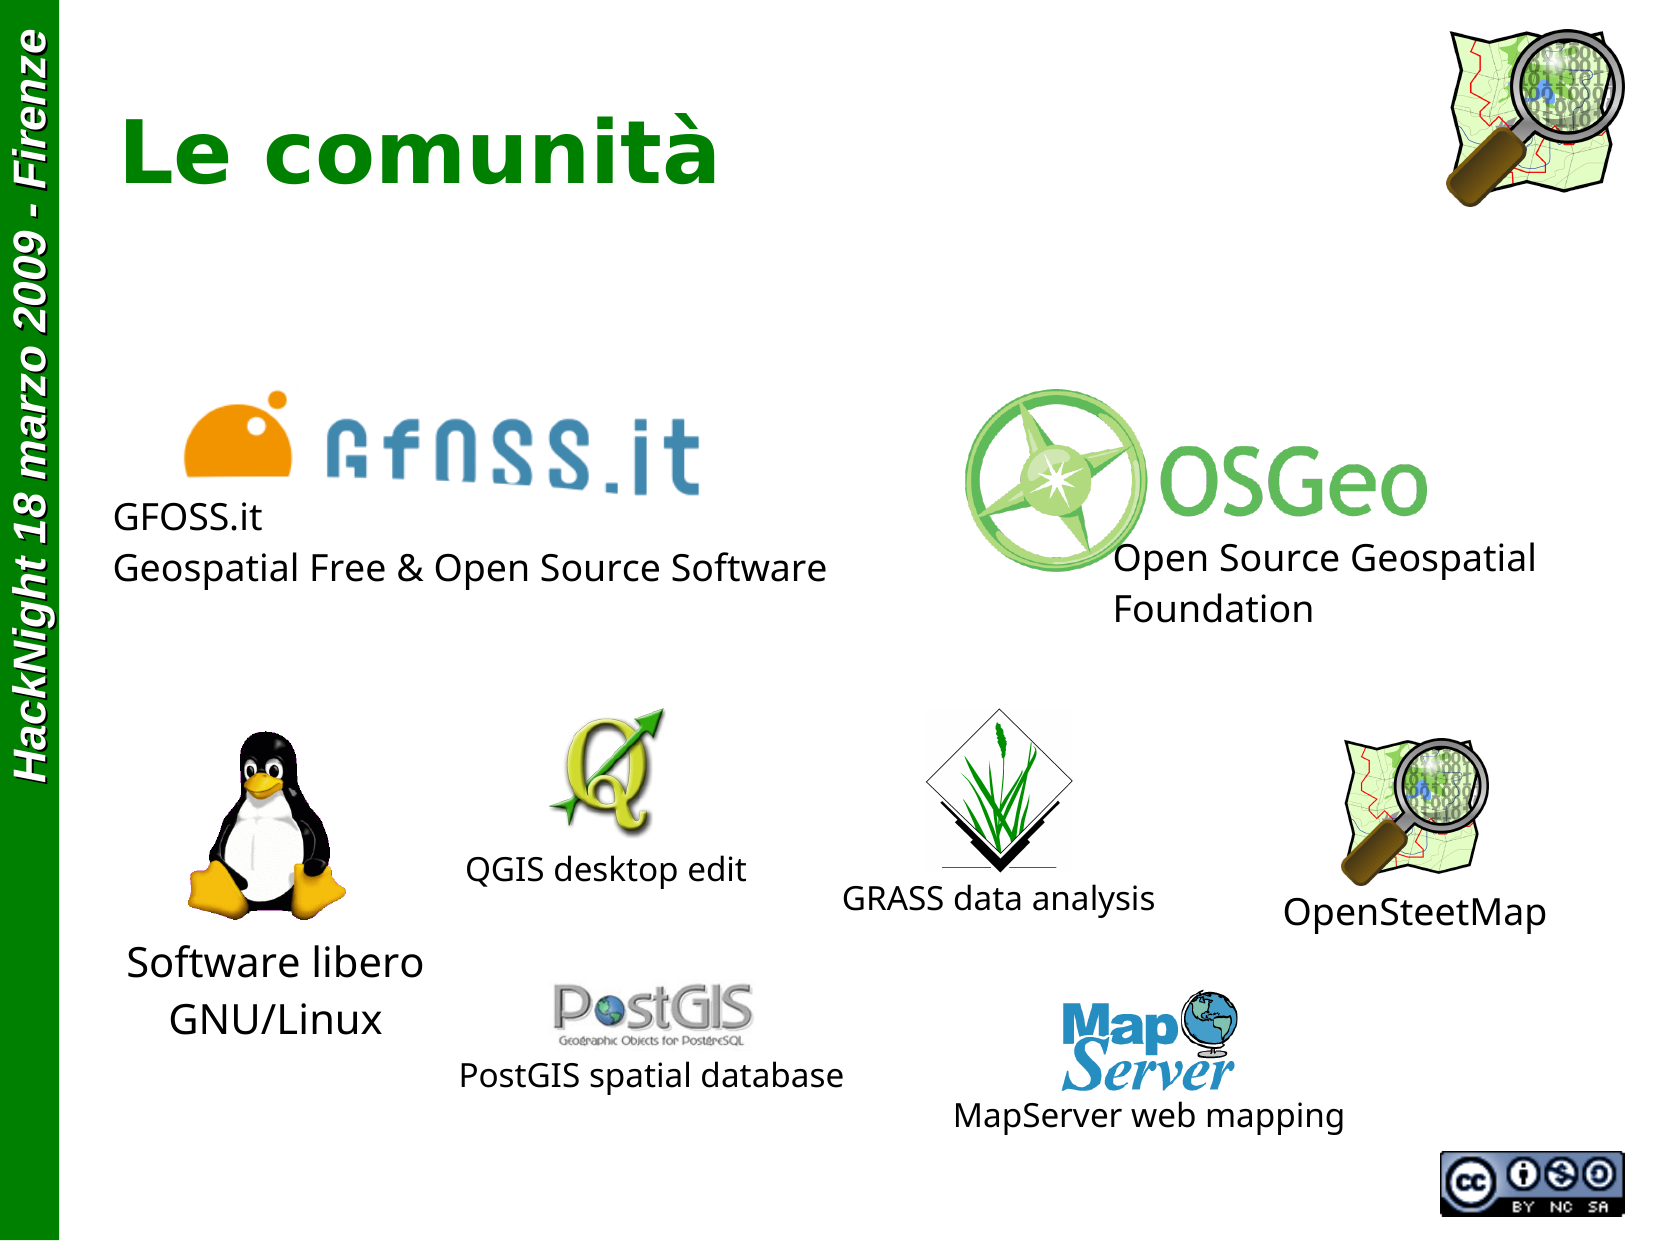

# Le comunità
GFOSS.it
Geospatial Free & Open Source Software
Open Source Geospatial
Foundation
QGIS desktop edit
GRASS data analysis
OpenSteetMap
Software libero
GNU/Linux
PostGIS spatial database
MapServer web mapping